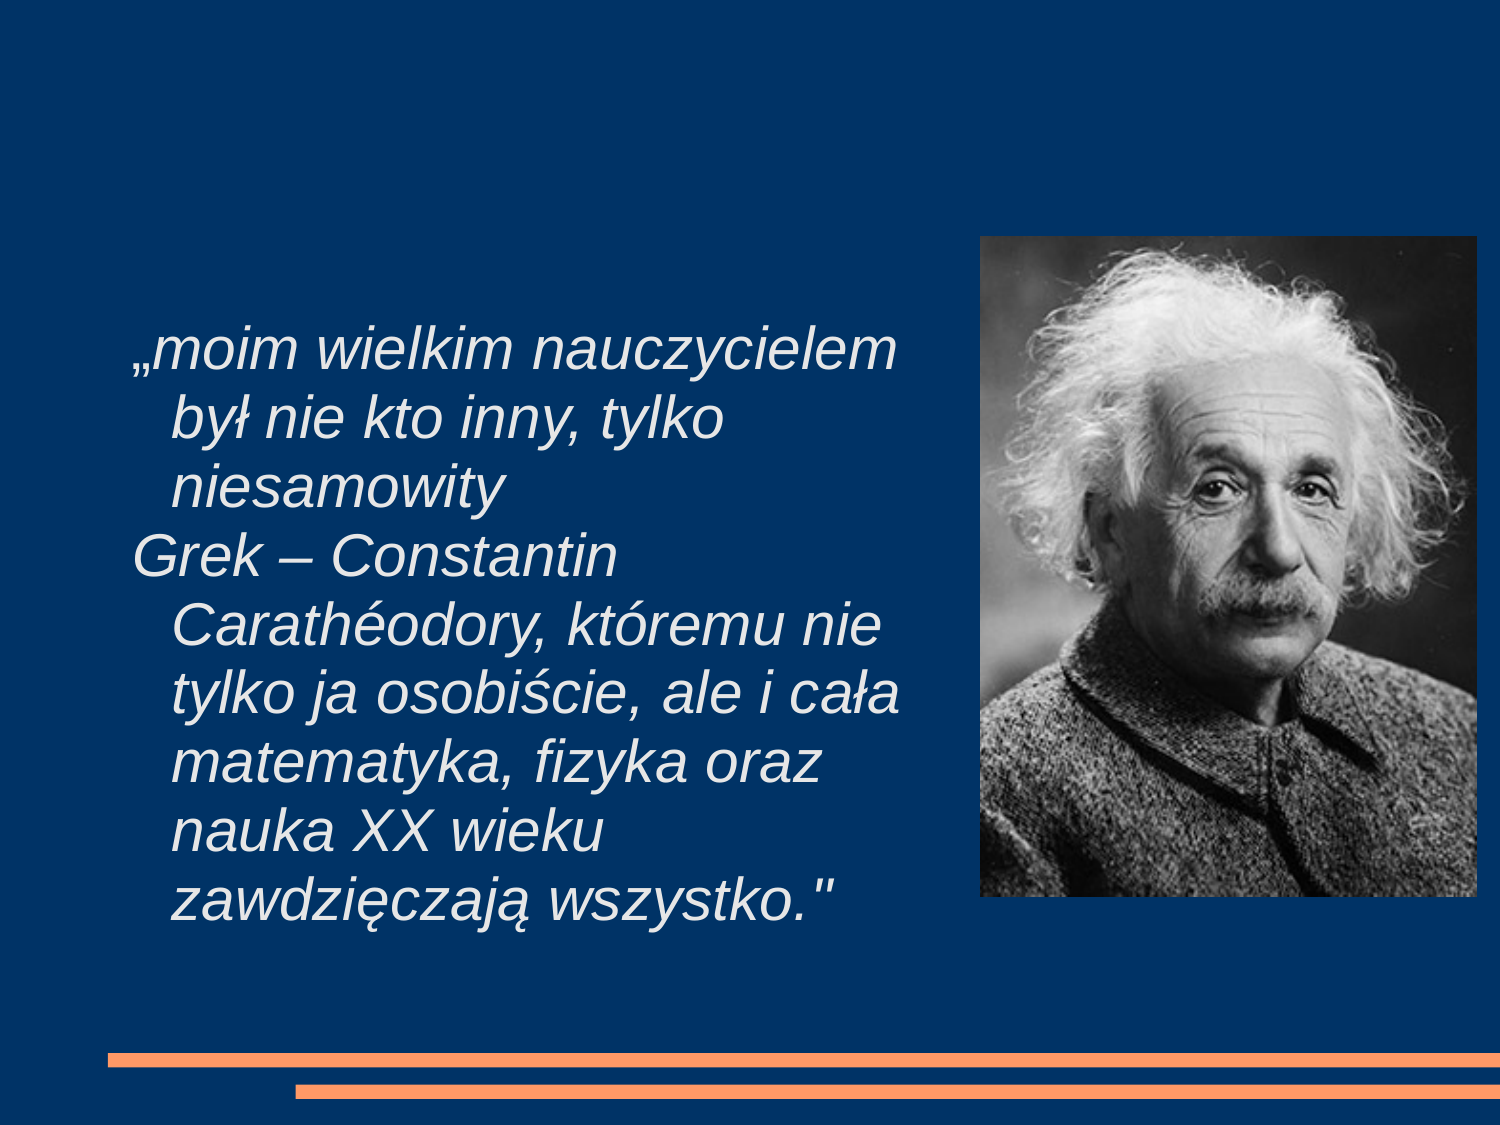

#
 „moim wielkim nauczycielem był nie kto inny, tylko niesamowity
 Grek – Constantin Carathéodory, któremu nie tylko ja osobiście, ale i cała matematyka, fizyka oraz nauka XX wieku zawdzięczają wszystko.''